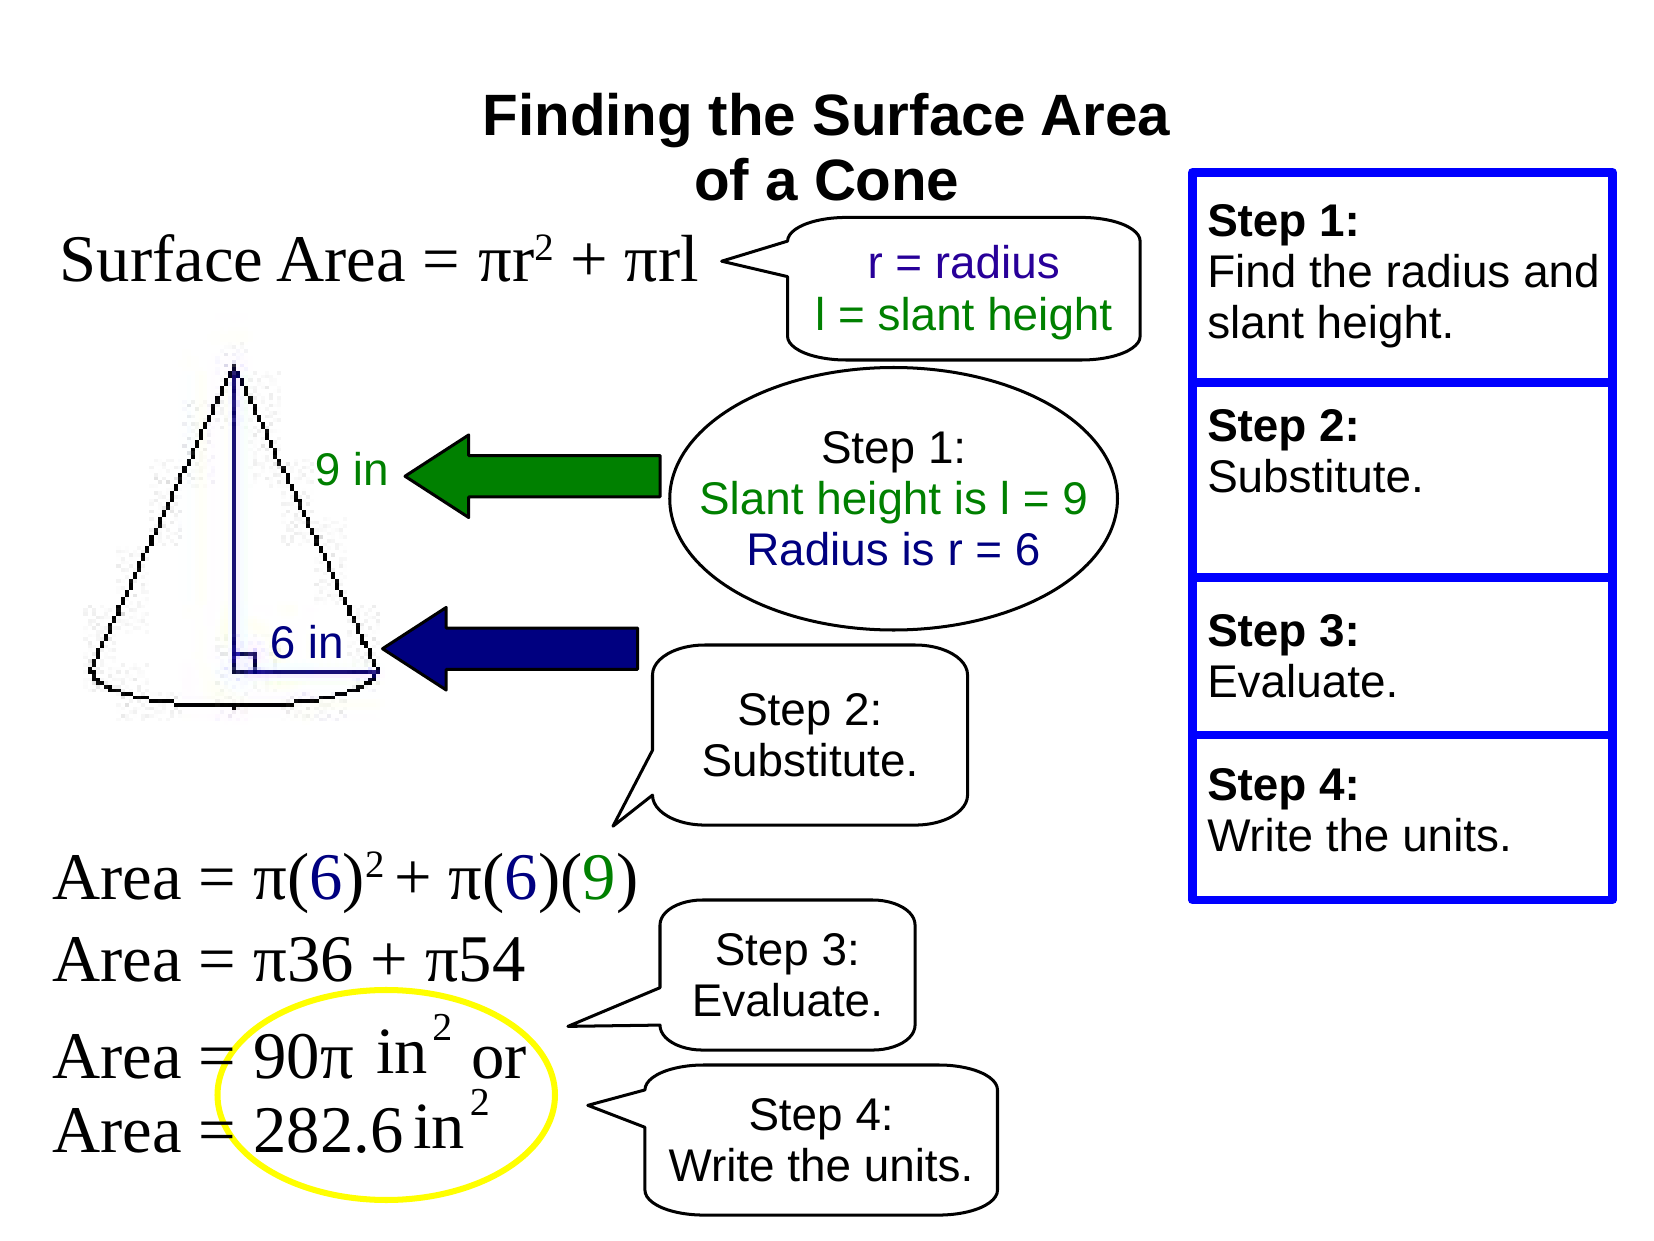

Finding the Surface Area of a Cone
Step 1:
Find the radius and slant height.
Step 2:
Substitute.
Step 3:
Evaluate.
Step 4:
Write the units.
Surface Area = πr2 + πrl
r = radius
l = slant height
Step 1:
Slant height is l = 9
Radius is r = 6
9 in
6 in
Step 2:
Substitute.
Area = π(6)2 + π(6)(9)
Step 3:
Evaluate.
Area = π36 + π54
Area = 90π or
Area = 282.6
Step 4:
Write the units.